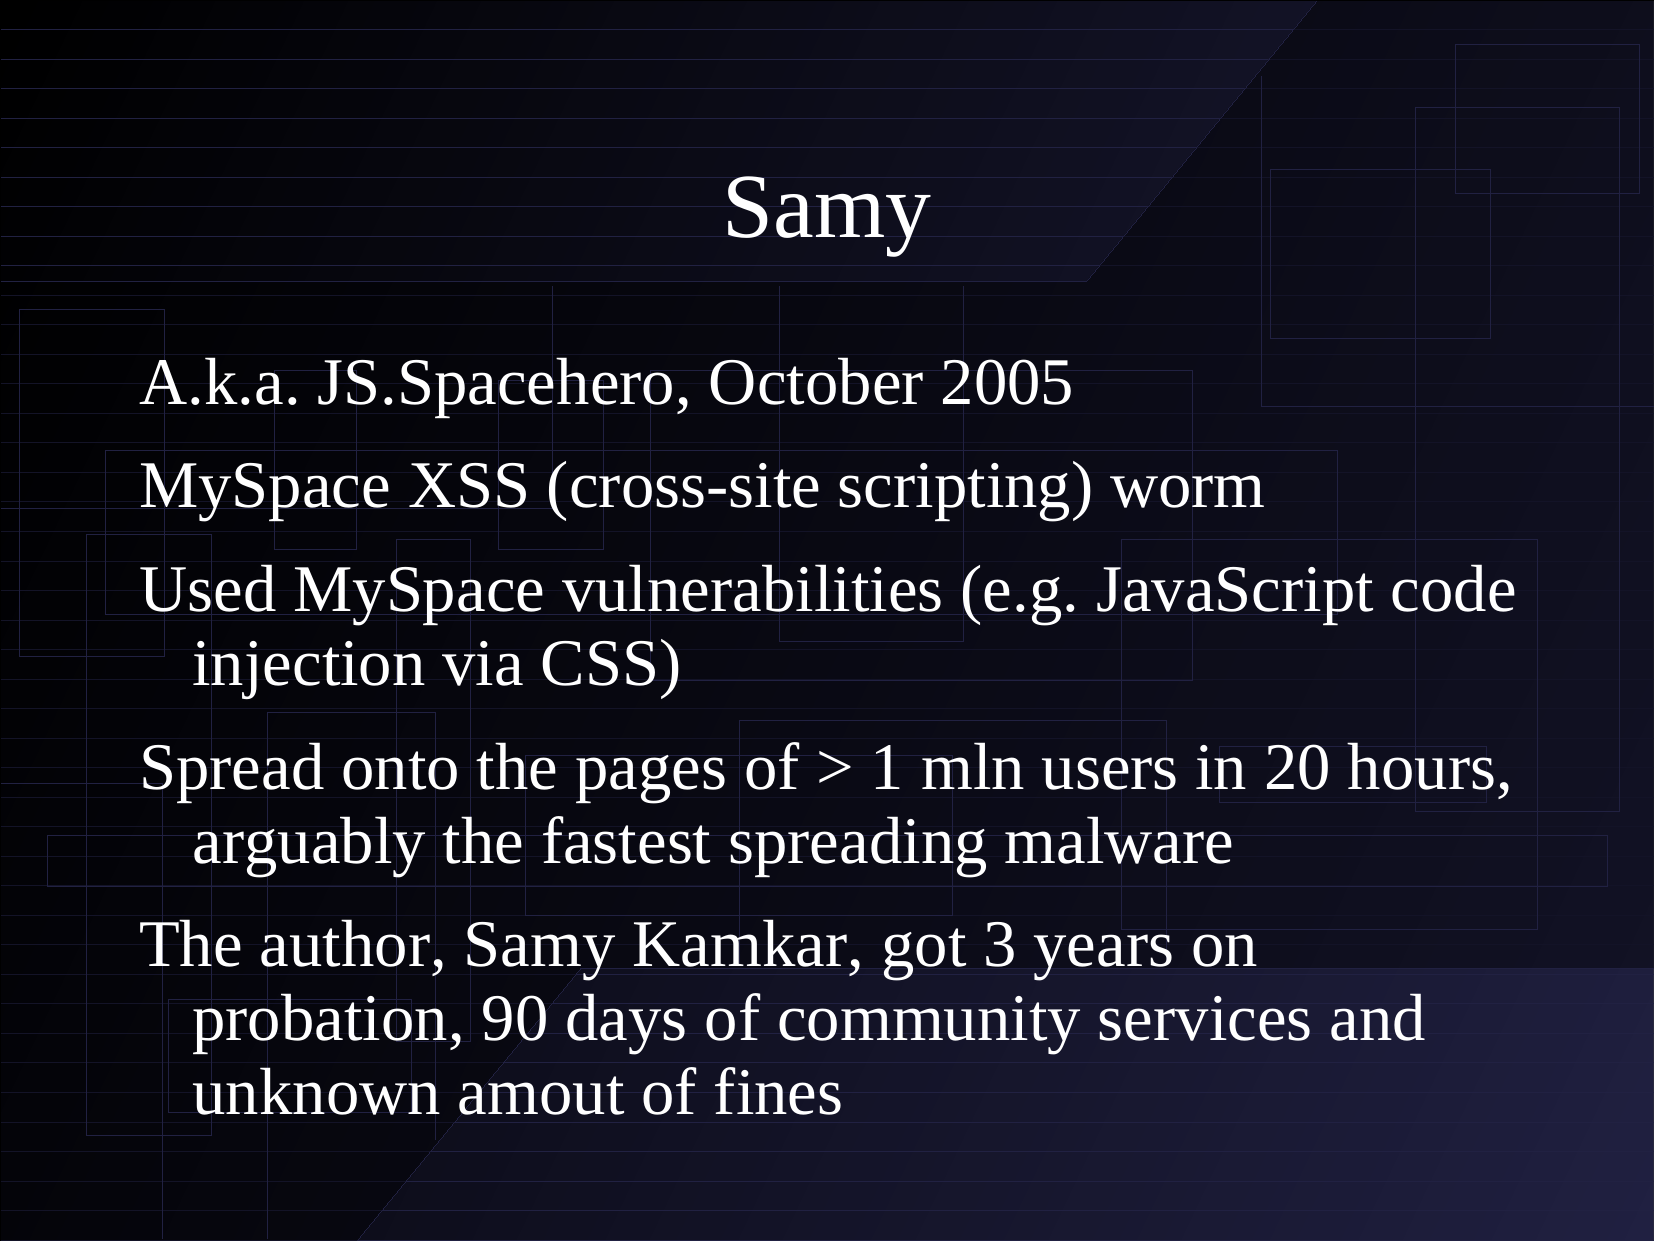

# Samy
A.k.a. JS.Spacehero, October 2005
MySpace XSS (cross-site scripting) worm
Used MySpace vulnerabilities (e.g. JavaScript code injection via CSS)
Spread onto the pages of > 1 mln users in 20 hours, arguably the fastest spreading malware
The author, Samy Kamkar, got 3 years on probation, 90 days of community services and unknown amout of fines